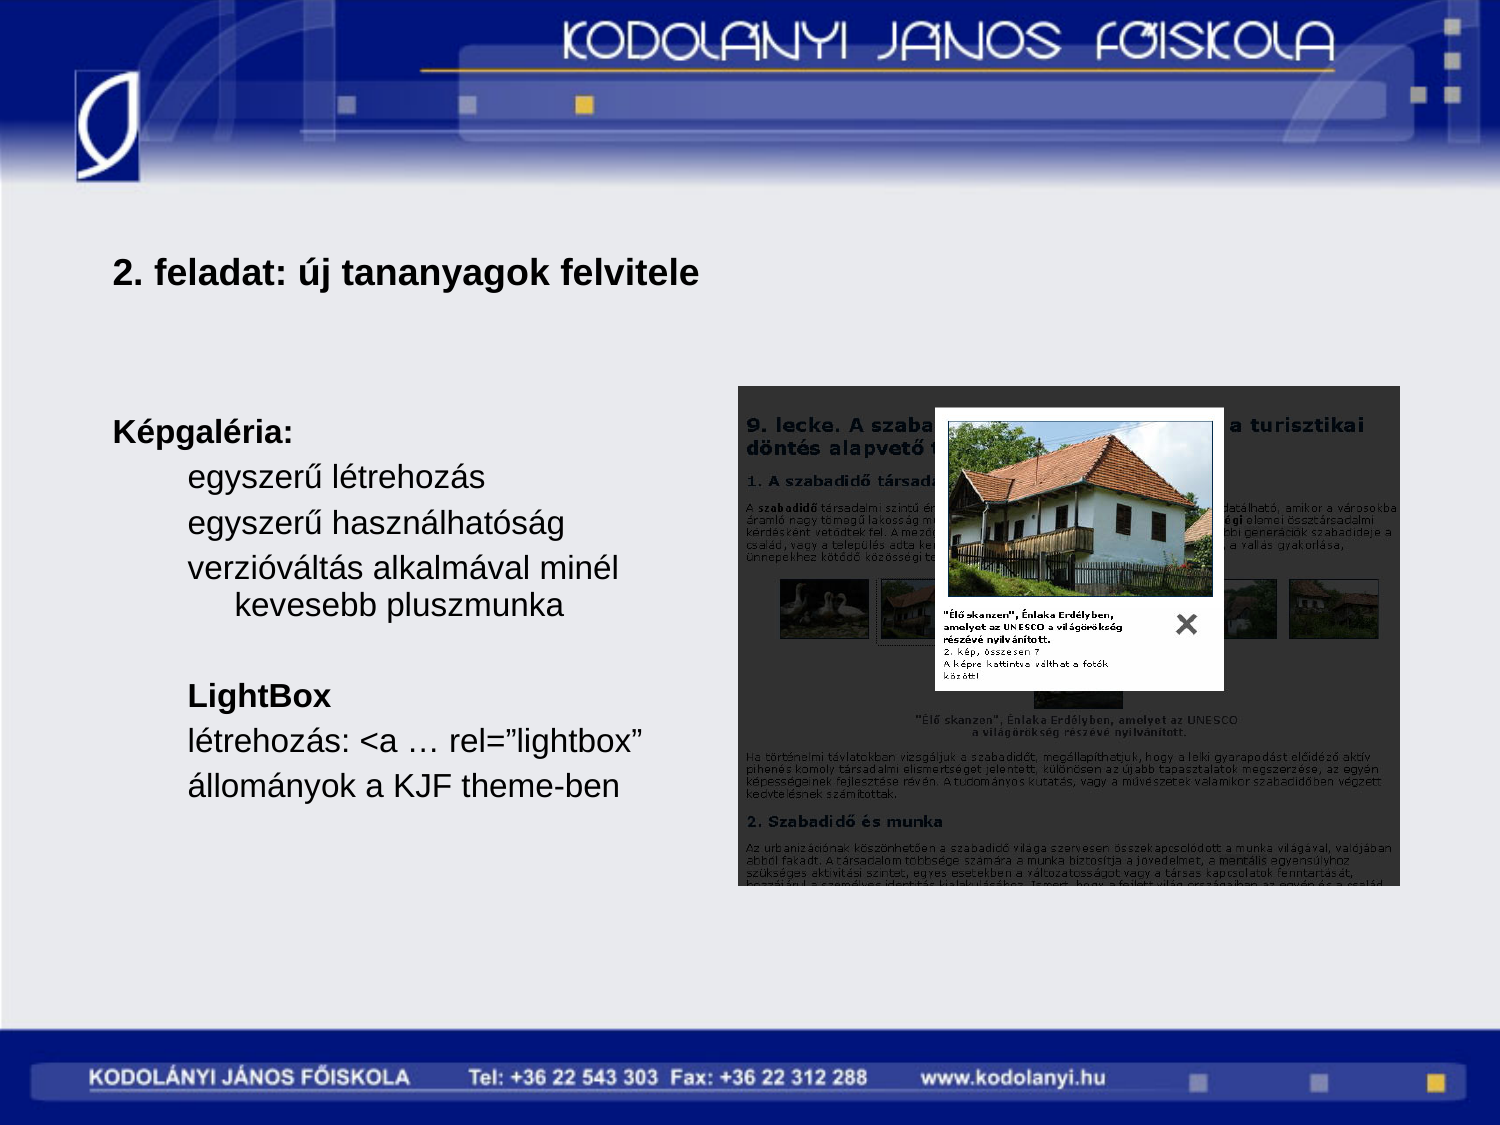

# 2. feladat: új tananyagok felvitele
Képgaléria:
egyszerű létrehozás
egyszerű használhatóság
verzióváltás alkalmával minél
kevesebb pluszmunka
LightBox
létrehozás: <a … rel=”lightbox”
állományok a KJF theme-ben